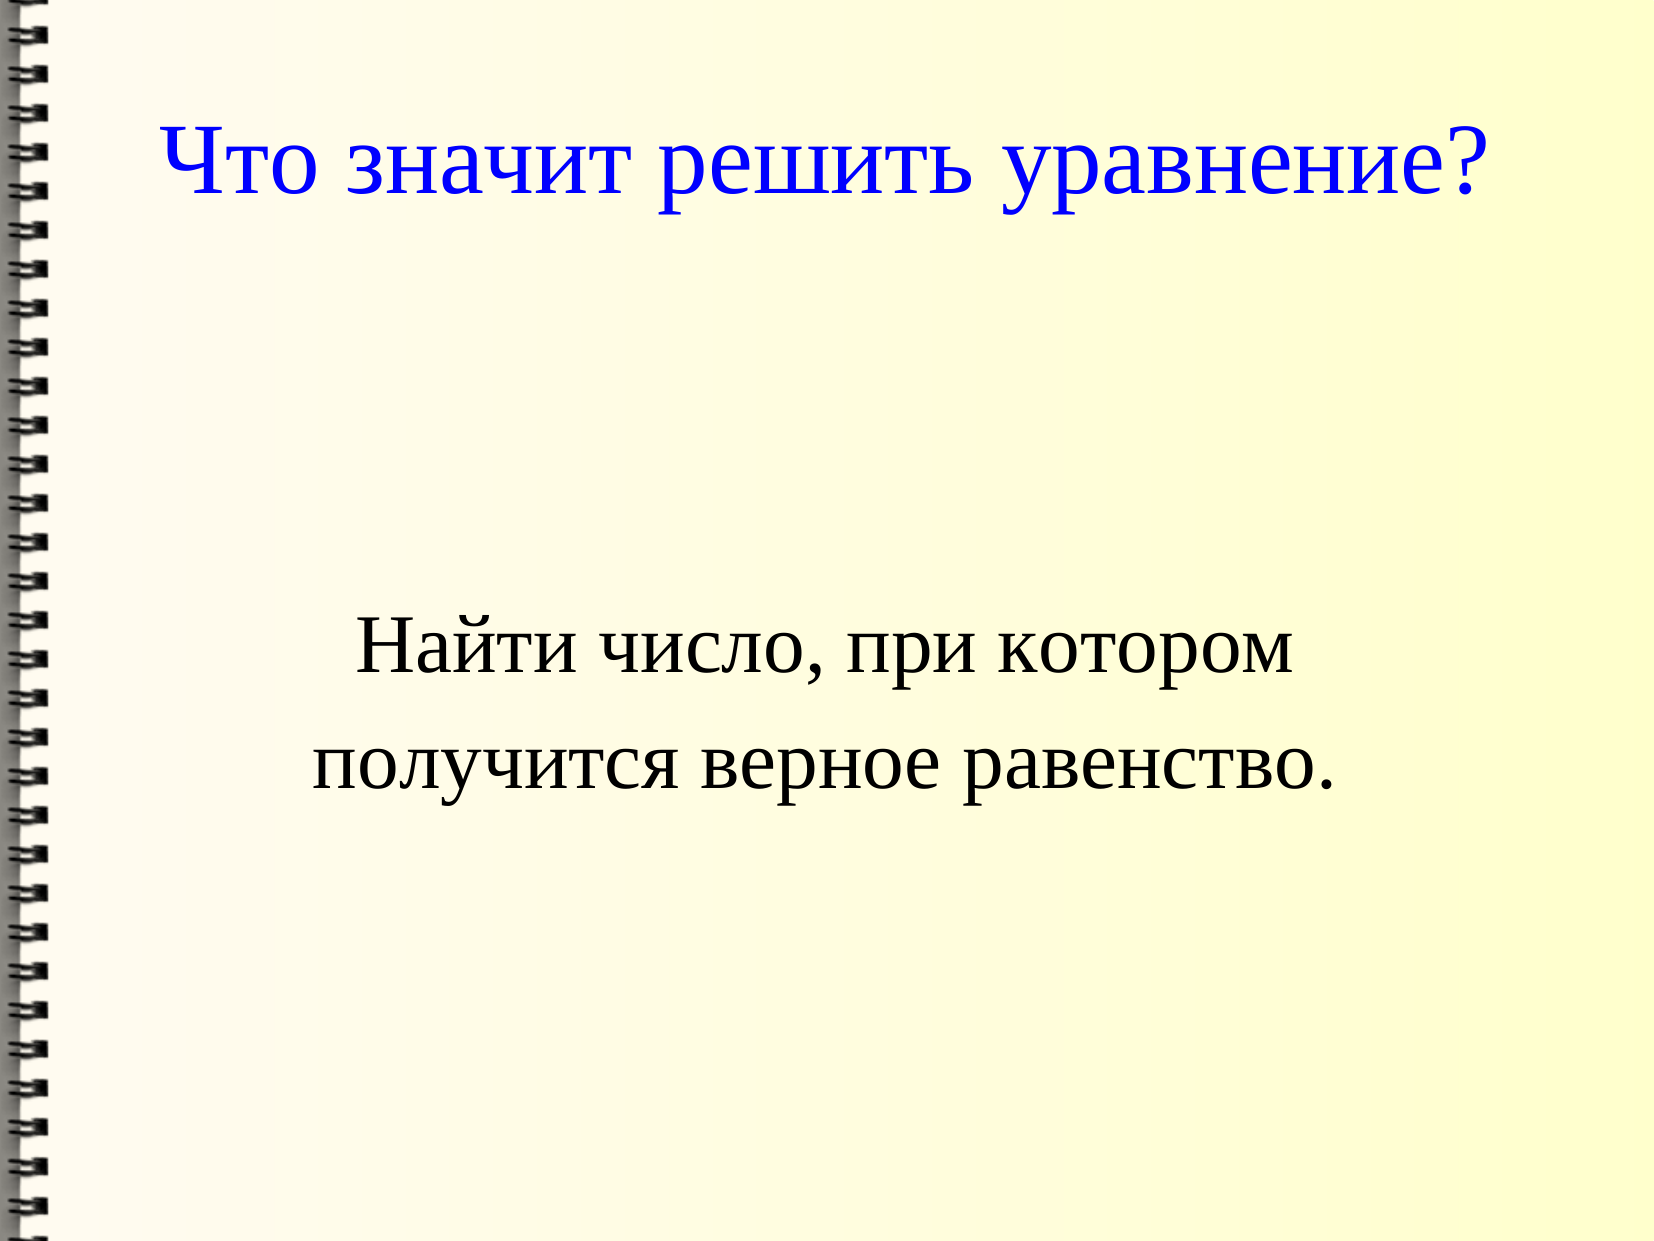

Что значит решить уравнение?
Найти число, при котором
получится верное равенство.